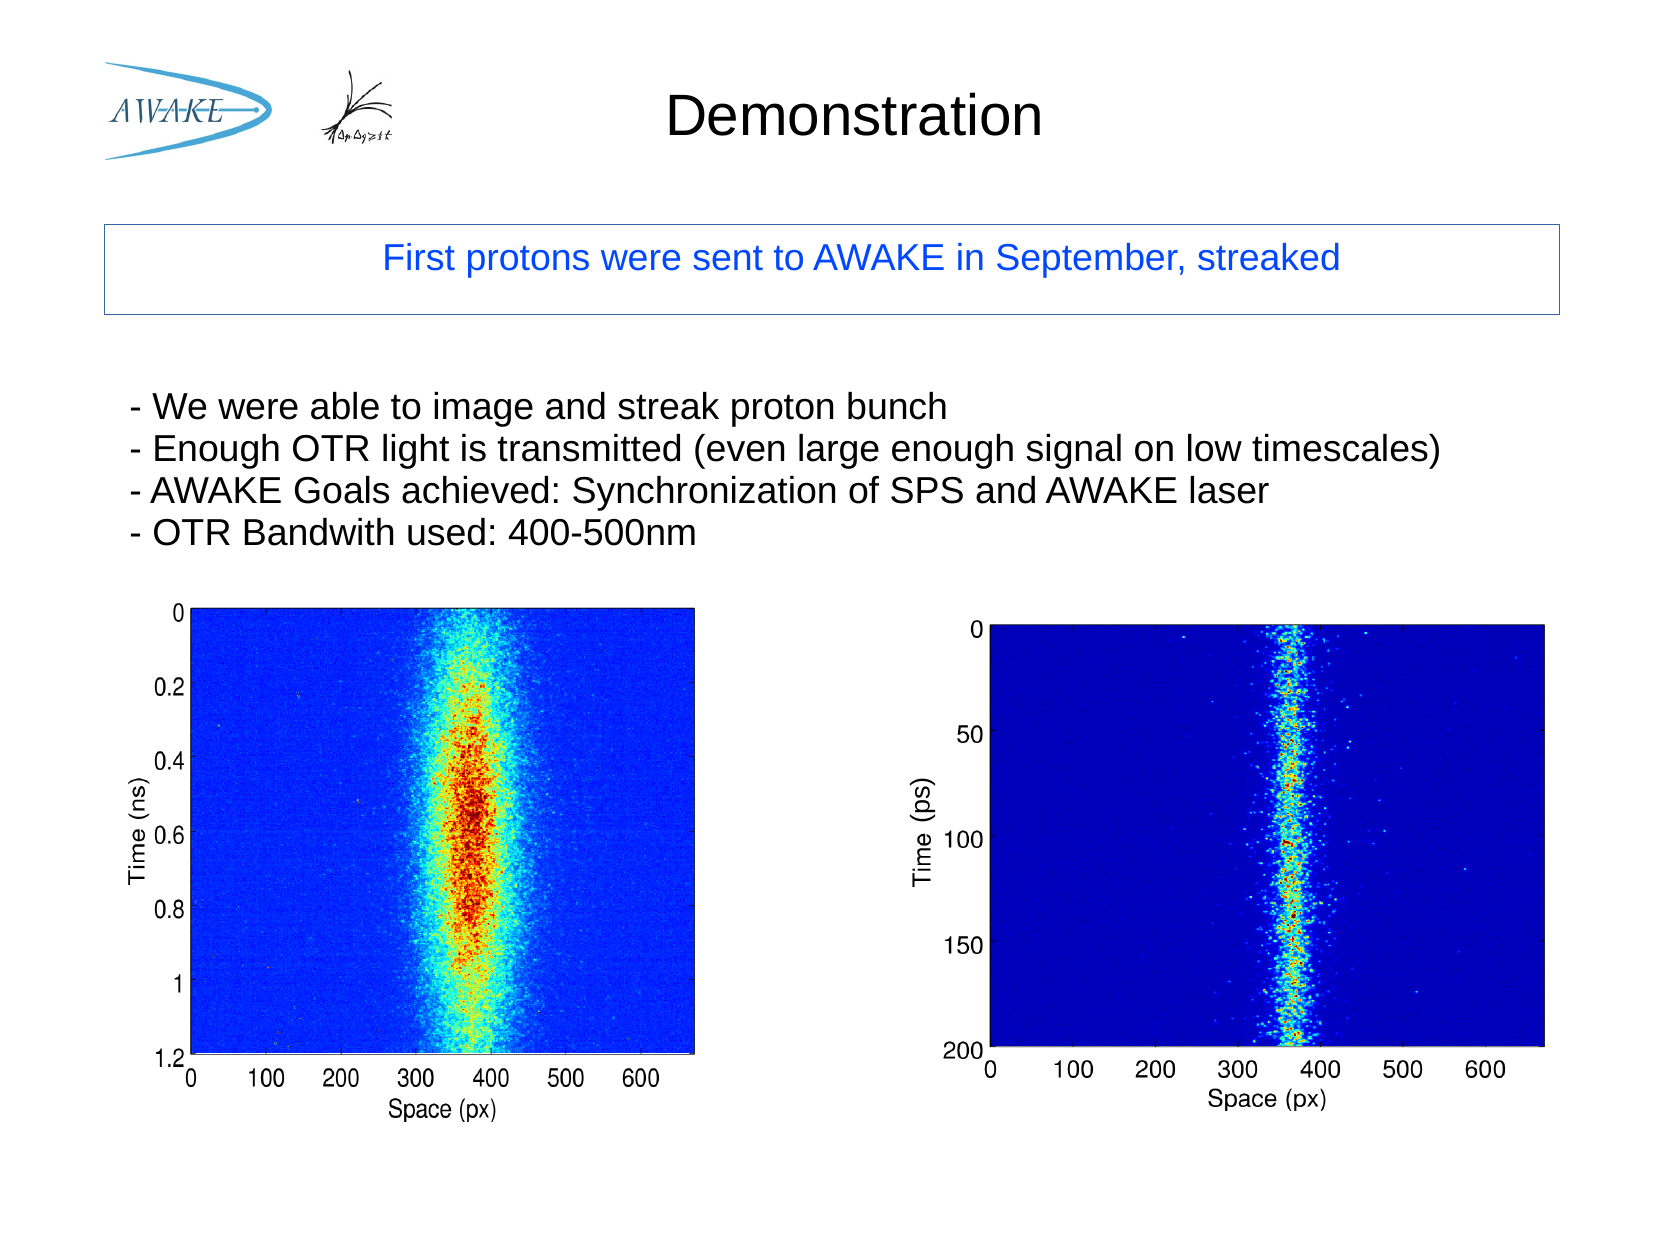

# Demonstration
First protons were sent to AWAKE in September, streaked
- We were able to image and streak proton bunch
- Enough OTR light is transmitted (even large enough signal on low timescales)
- AWAKE Goals achieved: Synchronization of SPS and AWAKE laser
- OTR Bandwith used: 400-500nm
(ps)